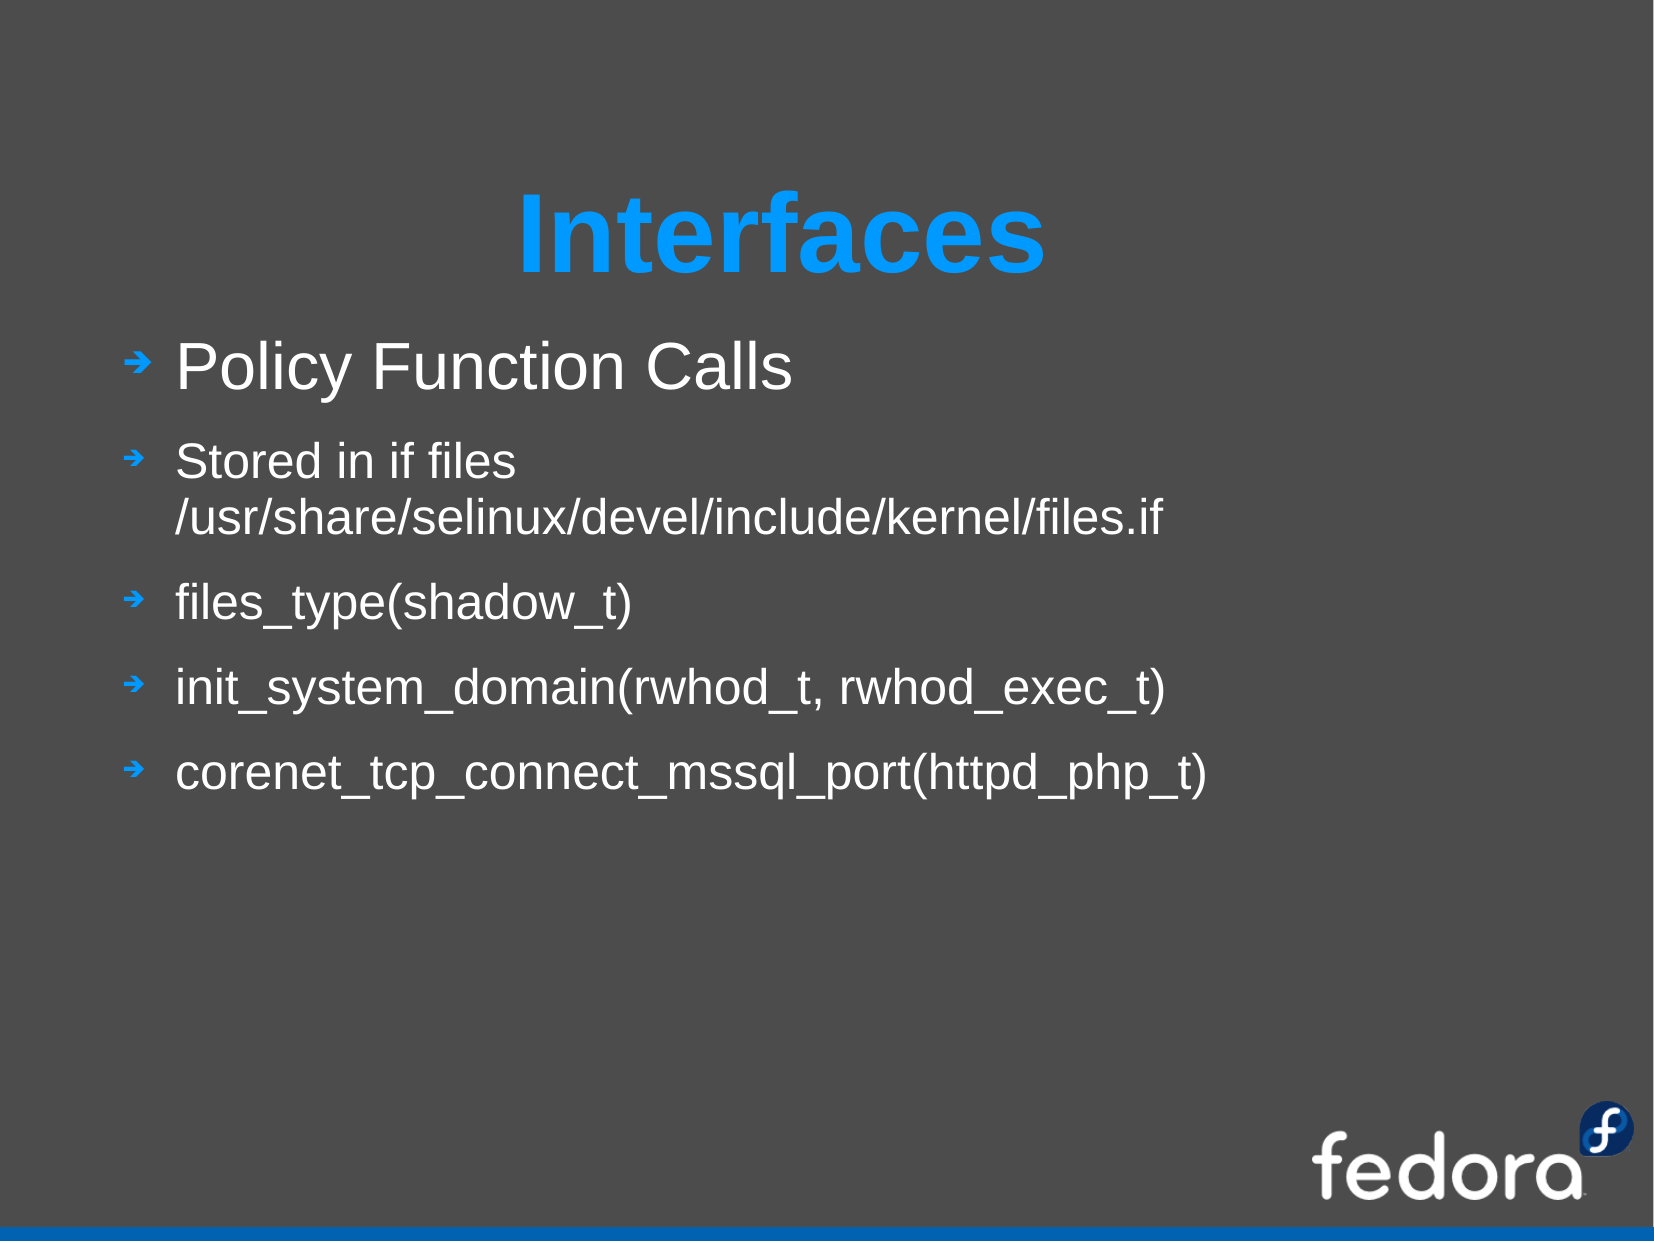

# Interfaces
Policy Function Calls
Stored in if files /usr/share/selinux/devel/include/kernel/files.if
files_type(shadow_t)
init_system_domain(rwhod_t, rwhod_exec_t)
corenet_tcp_connect_mssql_port(httpd_php_t)